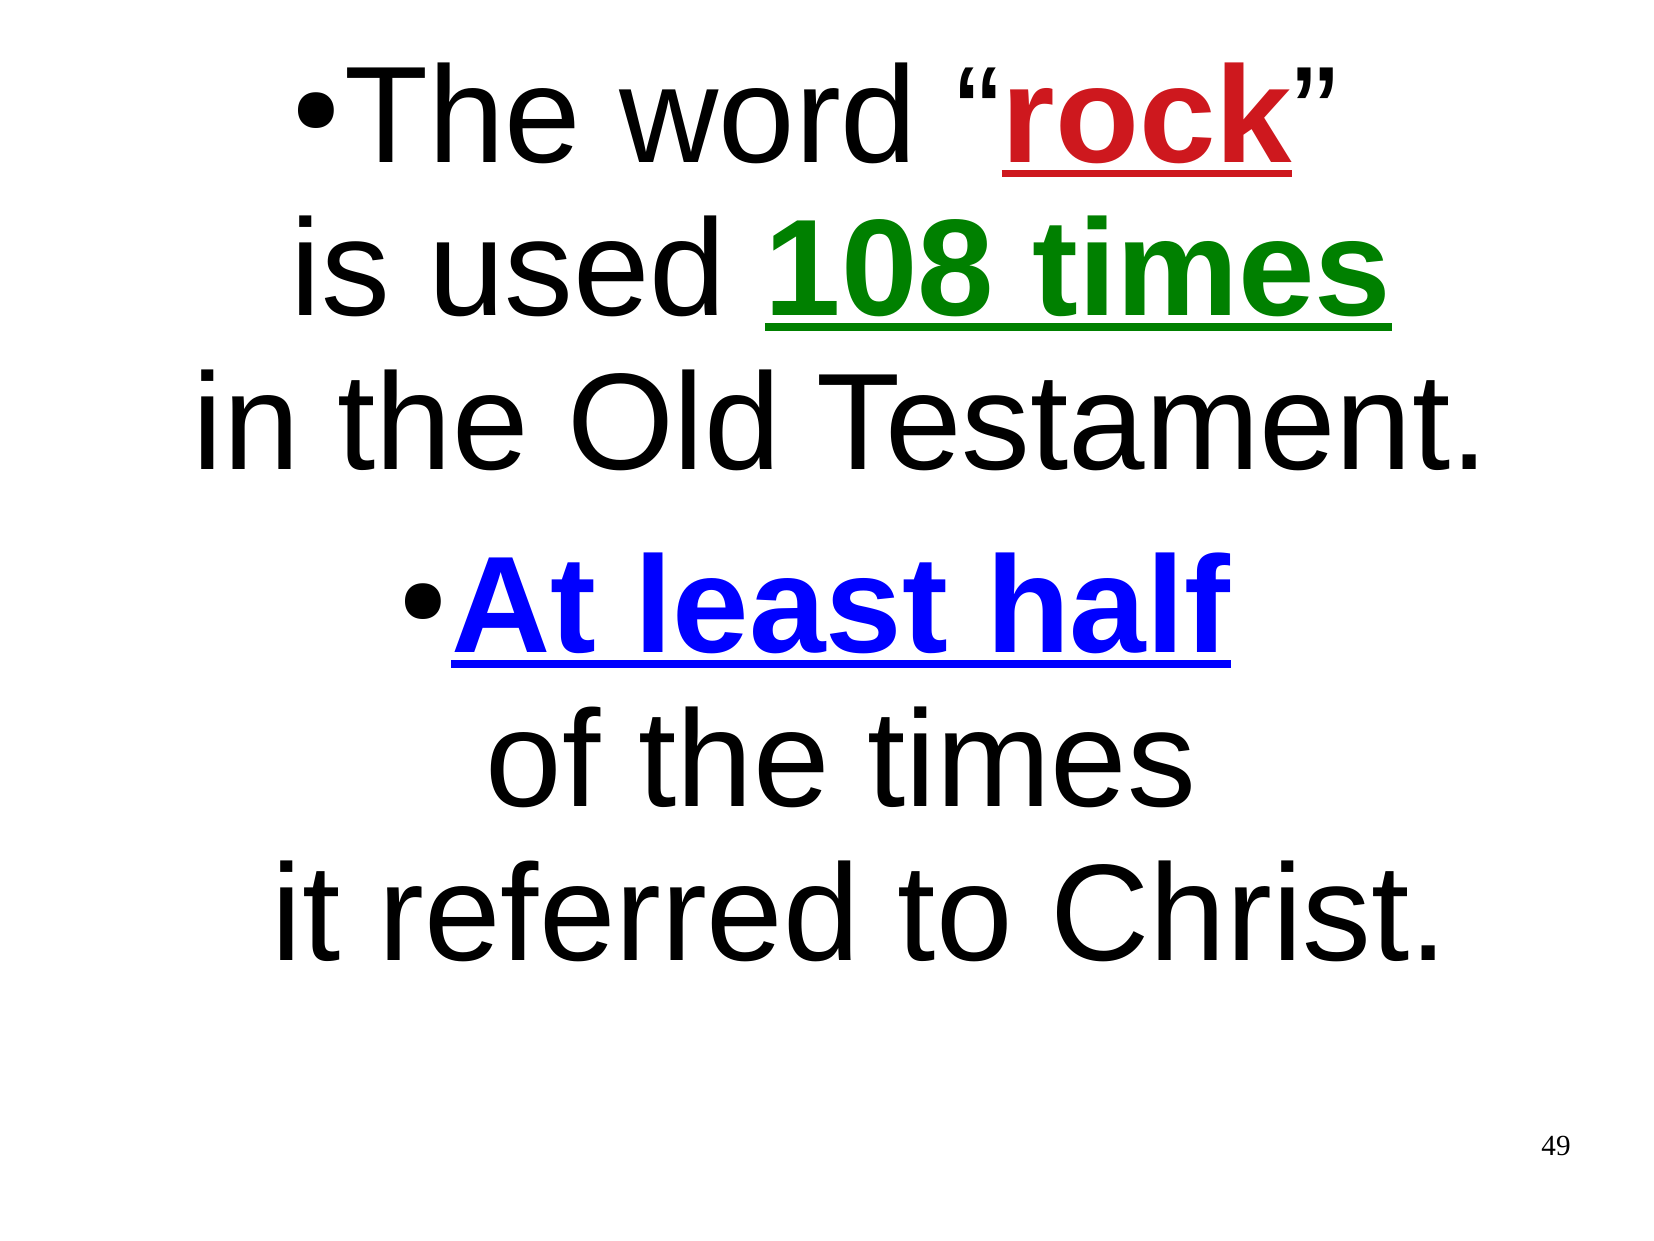

# The word “rock” is used 108 times in the Old Testament.
At least half
of the times
it referred to Christ.
49